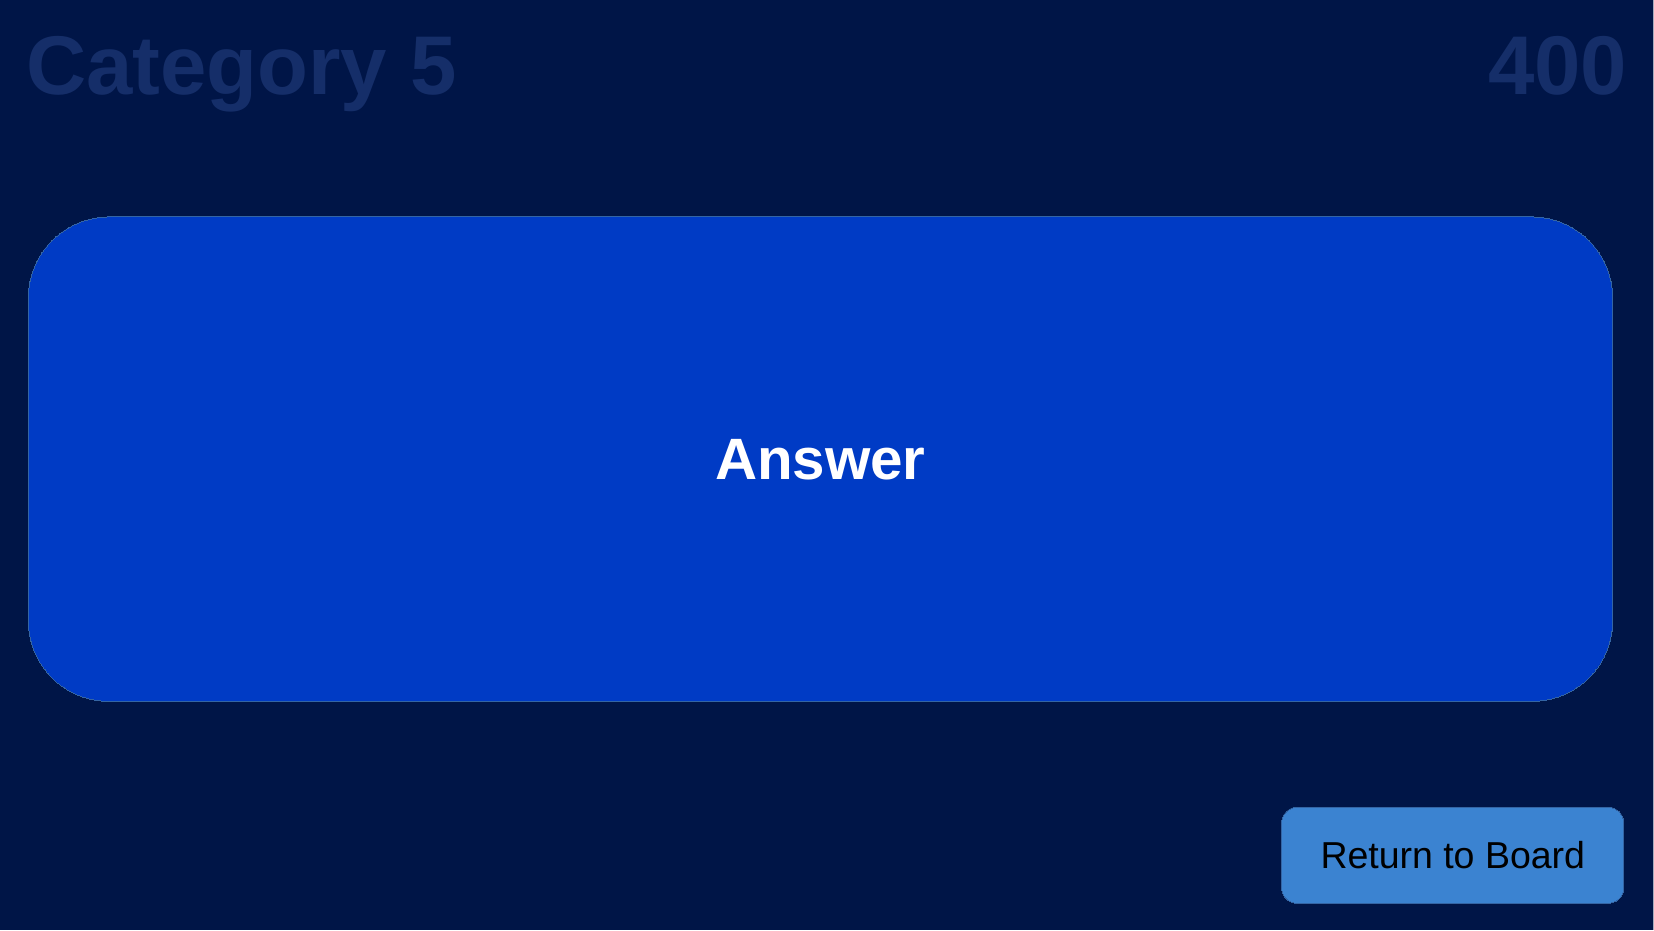

Category 5
400
Answer
Return to Board